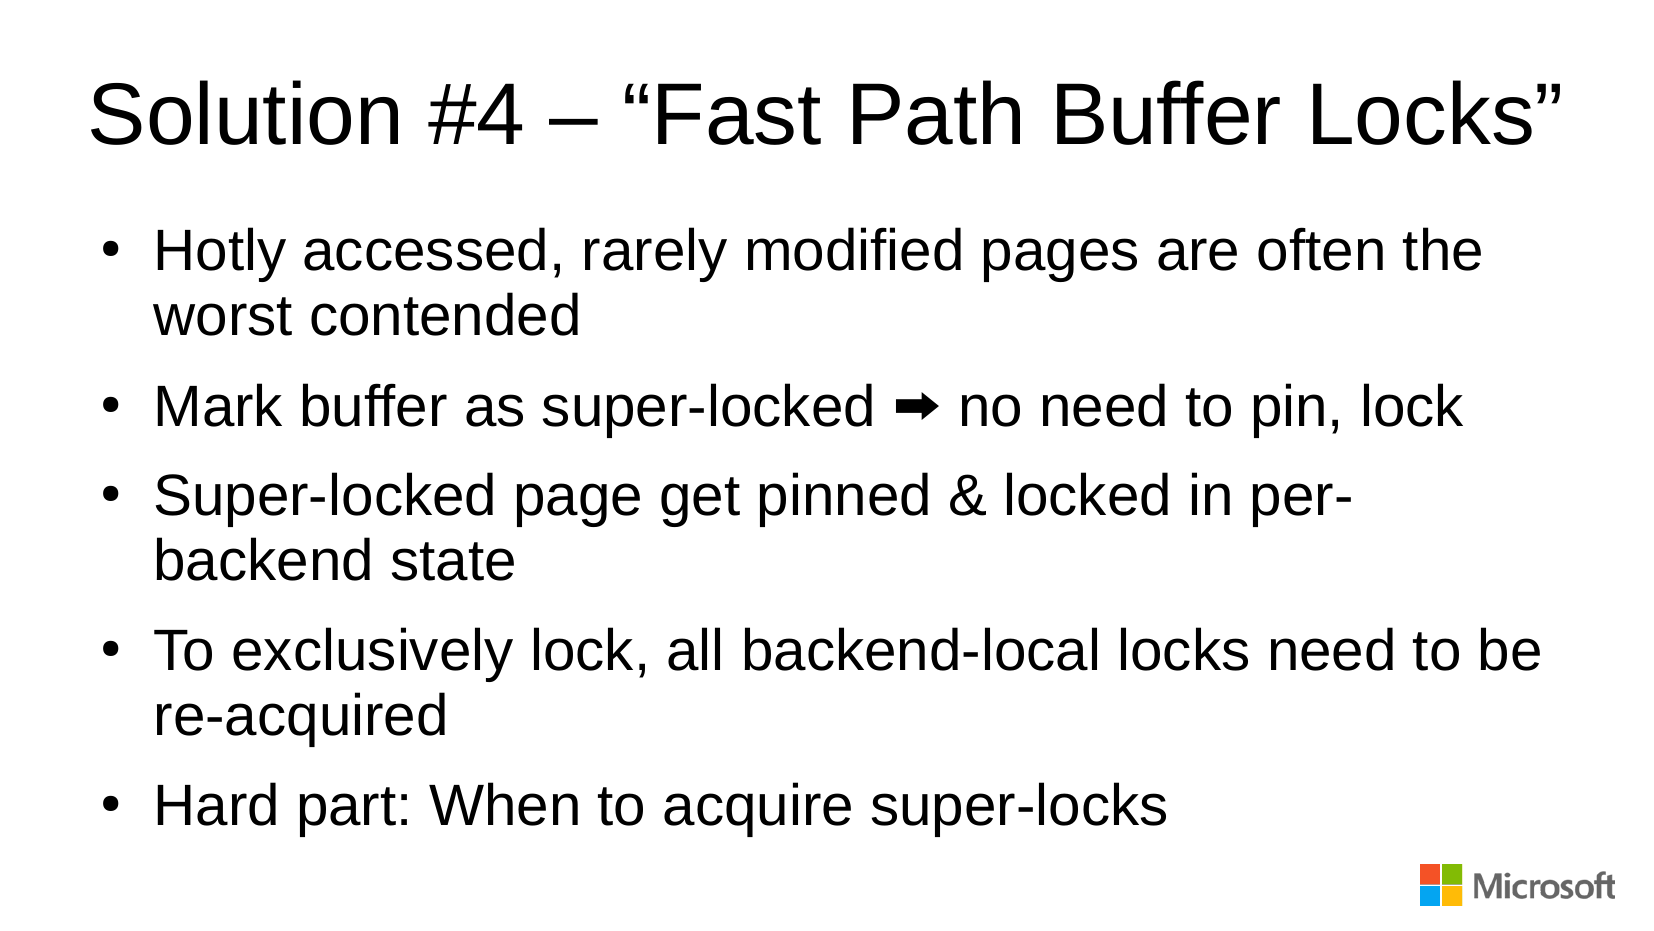

# Solution #4 – “Fast Path Buffer Locks”
Hotly accessed, rarely modified pages are often the worst contended
Mark buffer as super-locked ⮕ no need to pin, lock
Super-locked page get pinned & locked in per-backend state
To exclusively lock, all backend-local locks need to be re-acquired
Hard part: When to acquire super-locks